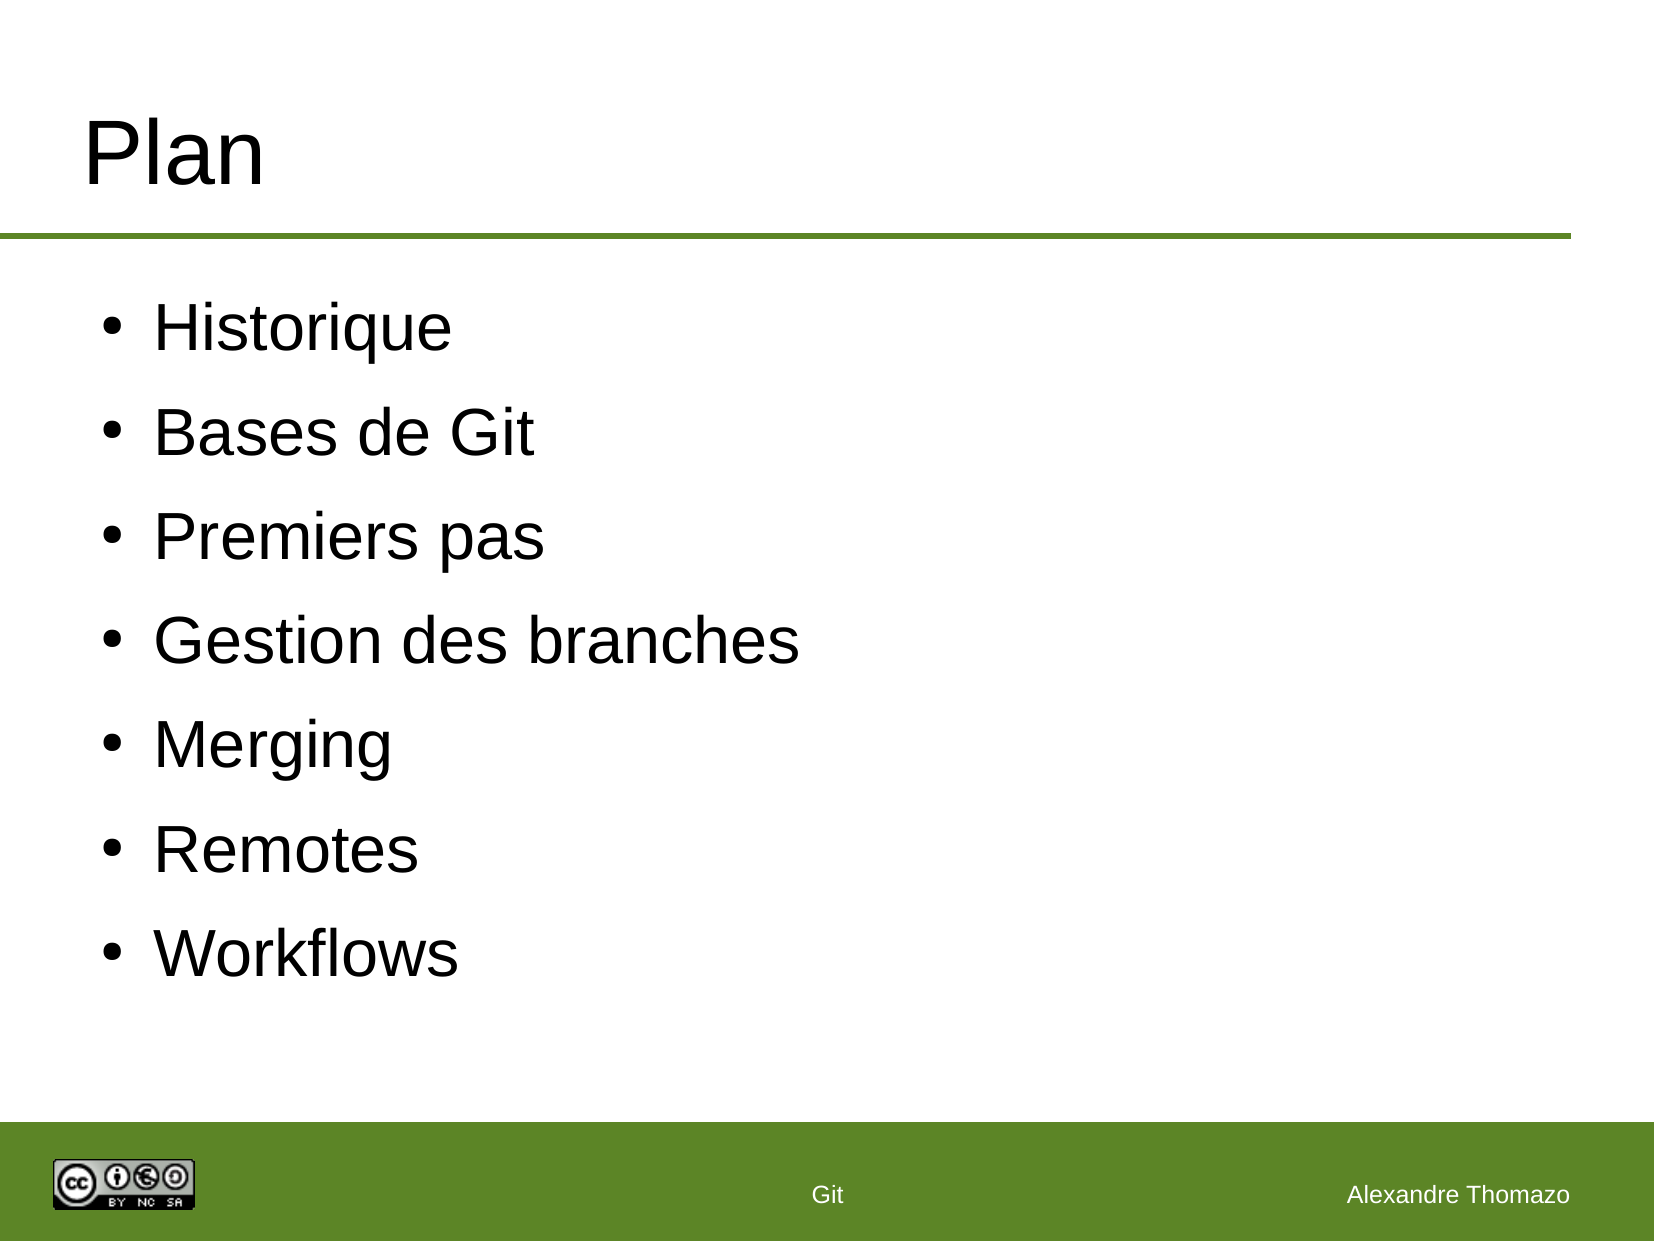

# Plan
Historique
Bases de Git
Premiers pas
Gestion des branches
Merging
Remotes
Workflows
Git
2